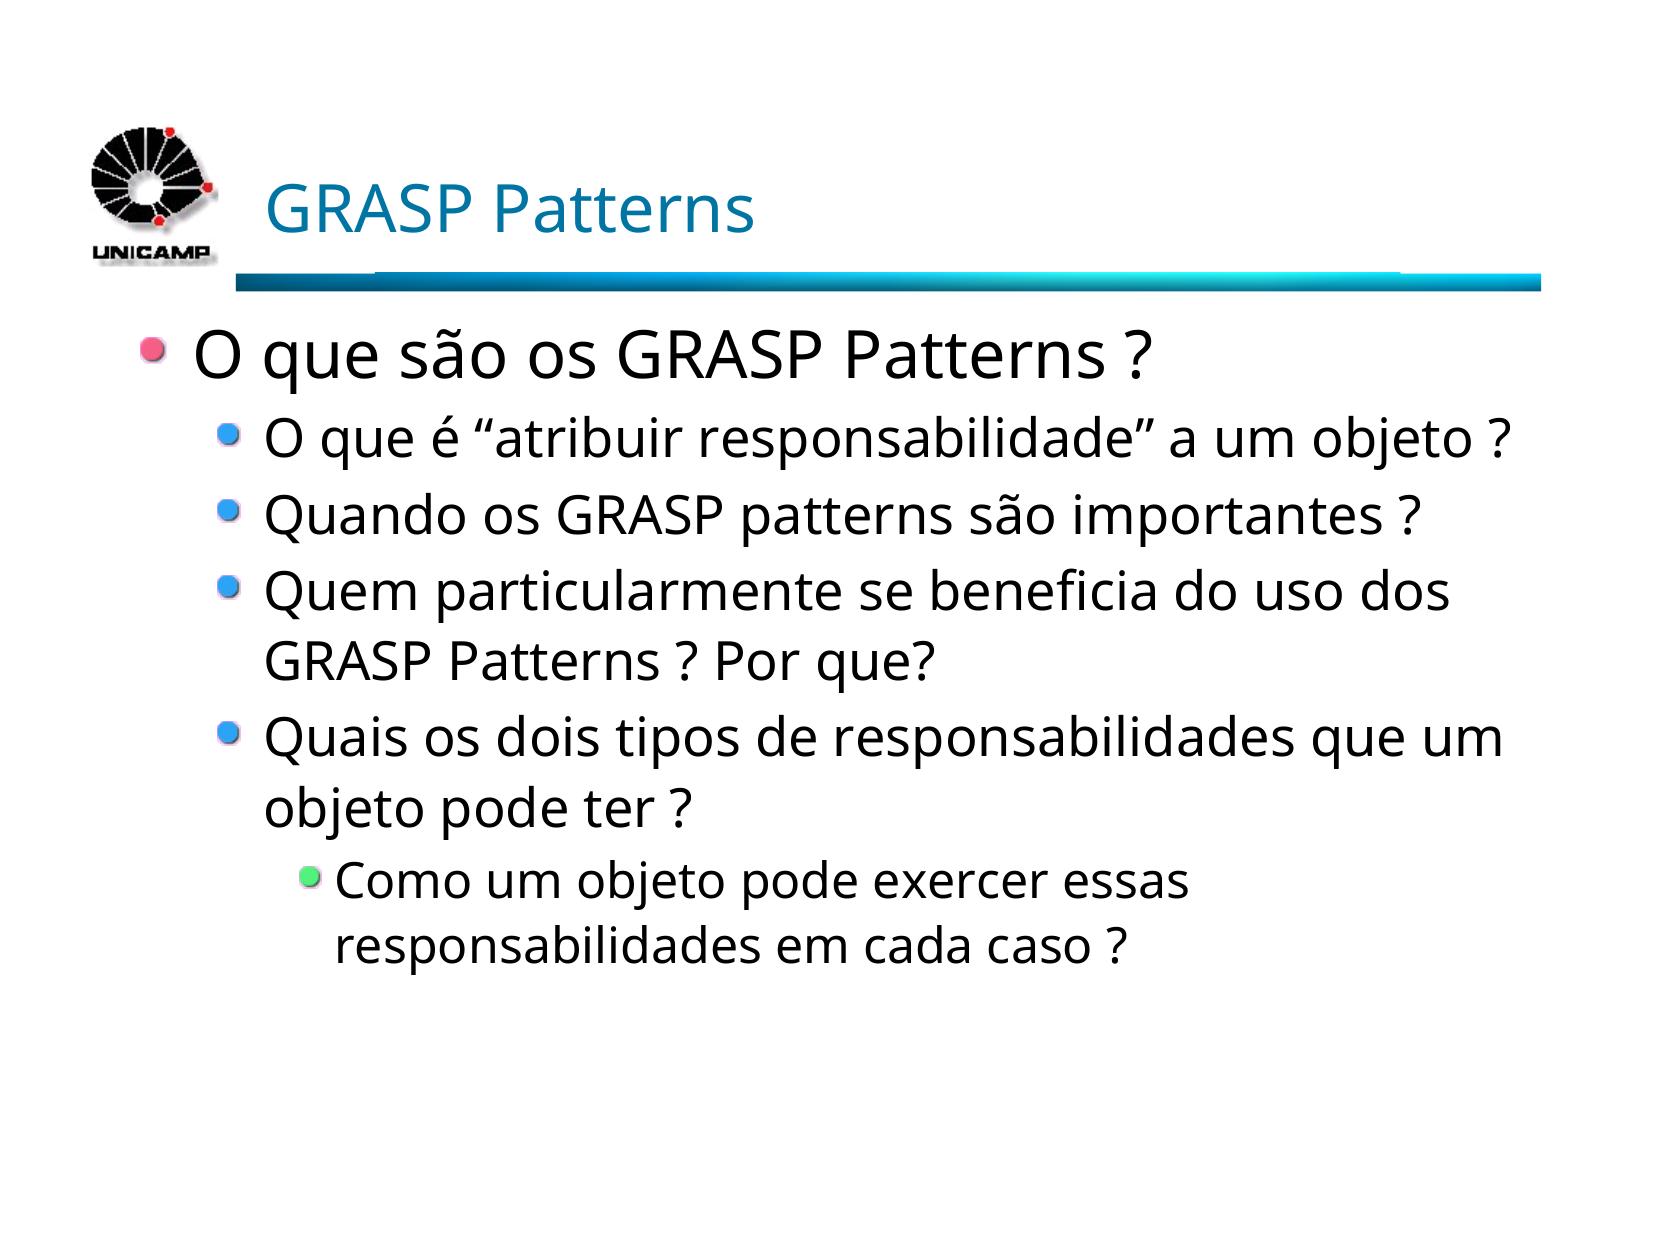

# GRASP Patterns
O que são os GRASP Patterns ?
O que é “atribuir responsabilidade” a um objeto ?
Quando os GRASP patterns são importantes ?
Quem particularmente se beneficia do uso dos GRASP Patterns ? Por que?
Quais os dois tipos de responsabilidades que um objeto pode ter ?
Como um objeto pode exercer essas responsabilidades em cada caso ?